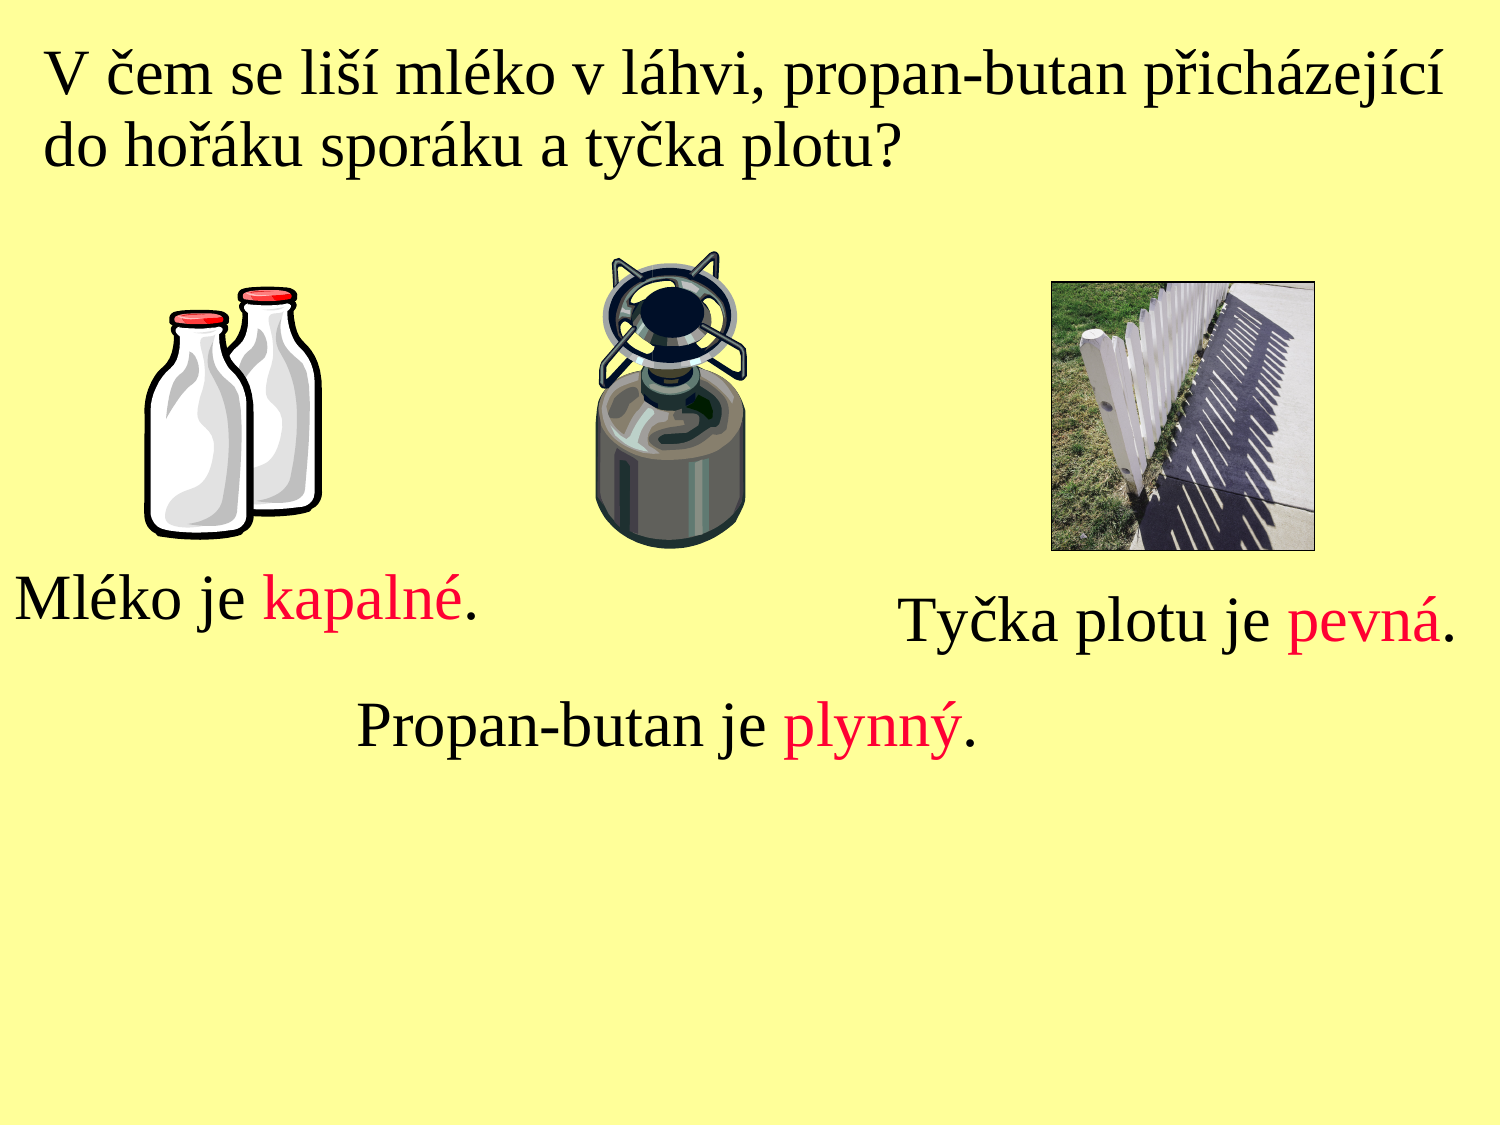

V čem se liší mléko v láhvi, propan-butan přicházející
do hořáku sporáku a tyčka plotu?
Mléko je kapalné.
Tyčka plotu je pevná.
Propan-butan je plynný.